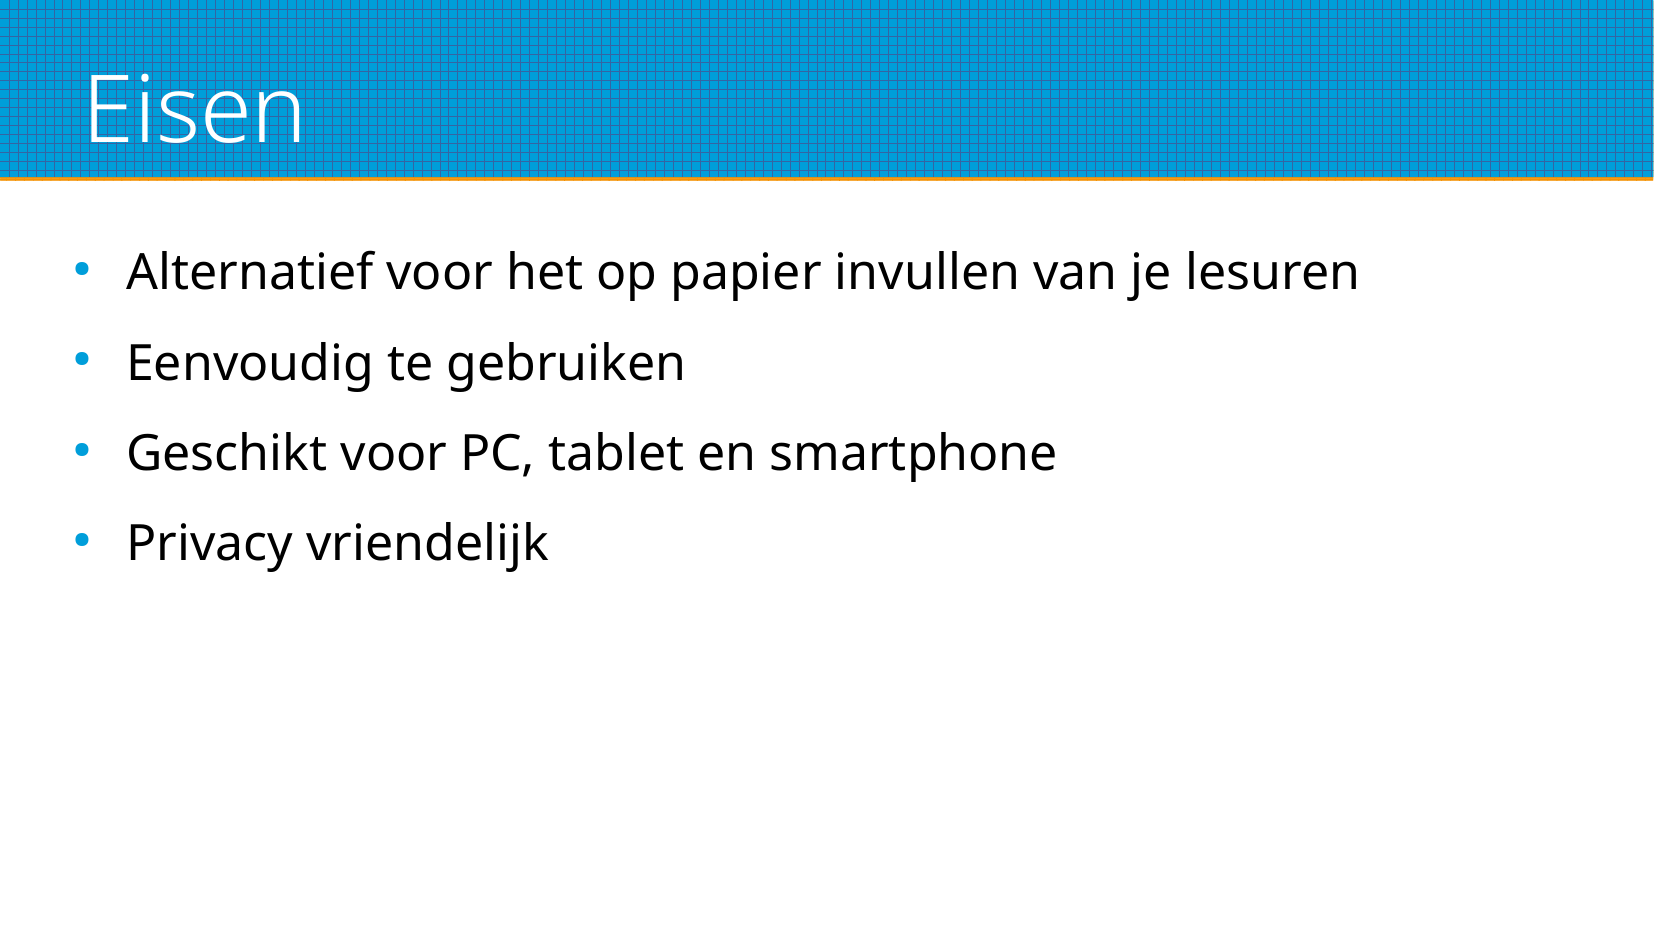

# Eisen
Alternatief voor het op papier invullen van je lesuren
Eenvoudig te gebruiken
Geschikt voor PC, tablet en smartphone
Privacy vriendelijk